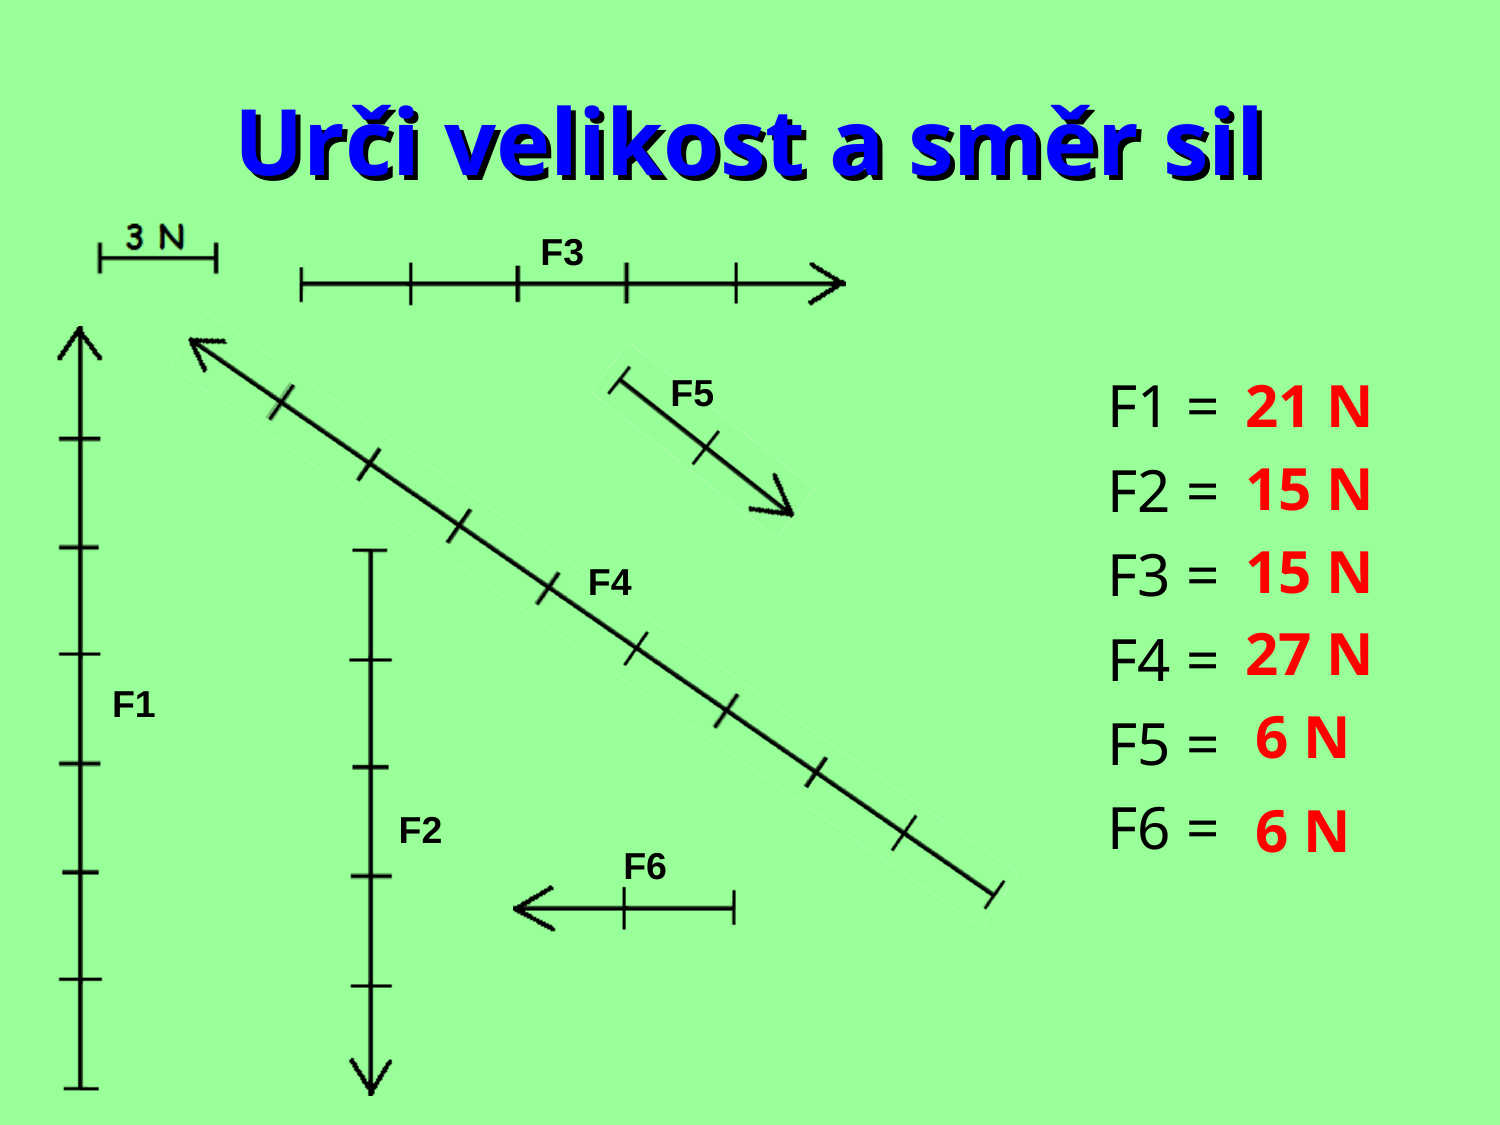

# Urči velikost a směr sil
F3
F1 =
F2 =
F3 =
F4 =
F5 =
F6 =
F5
21 N
15 N
15 N
F4
27 N
F1
6 N
6 N
F2
F6